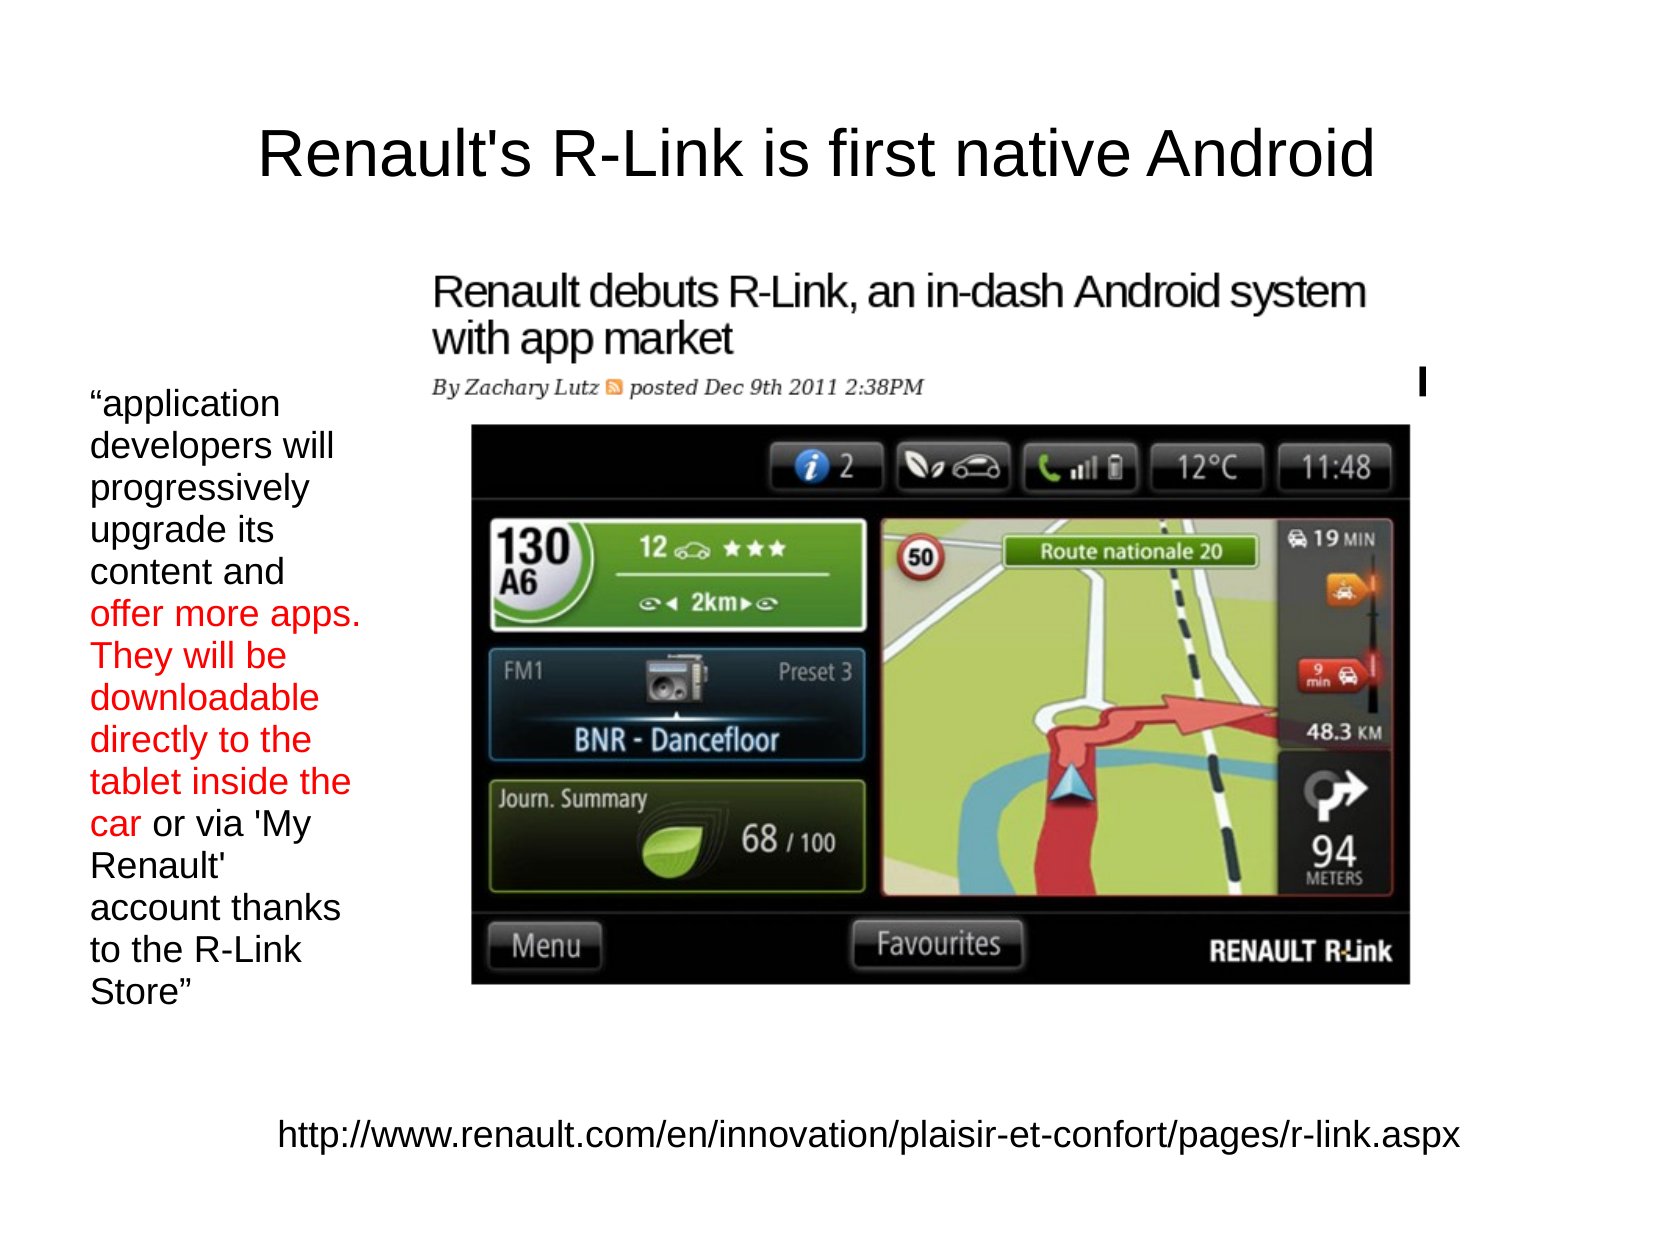

# Renault's R-Link is first native Android
“application developers will progressively upgrade its content and offer more apps. They will be downloadable directly to the tablet inside the car or via 'My Renault' account thanks to the R-Link Store”
http://www.renault.com/en/innovation/plaisir-et-confort/pages/r-link.aspx